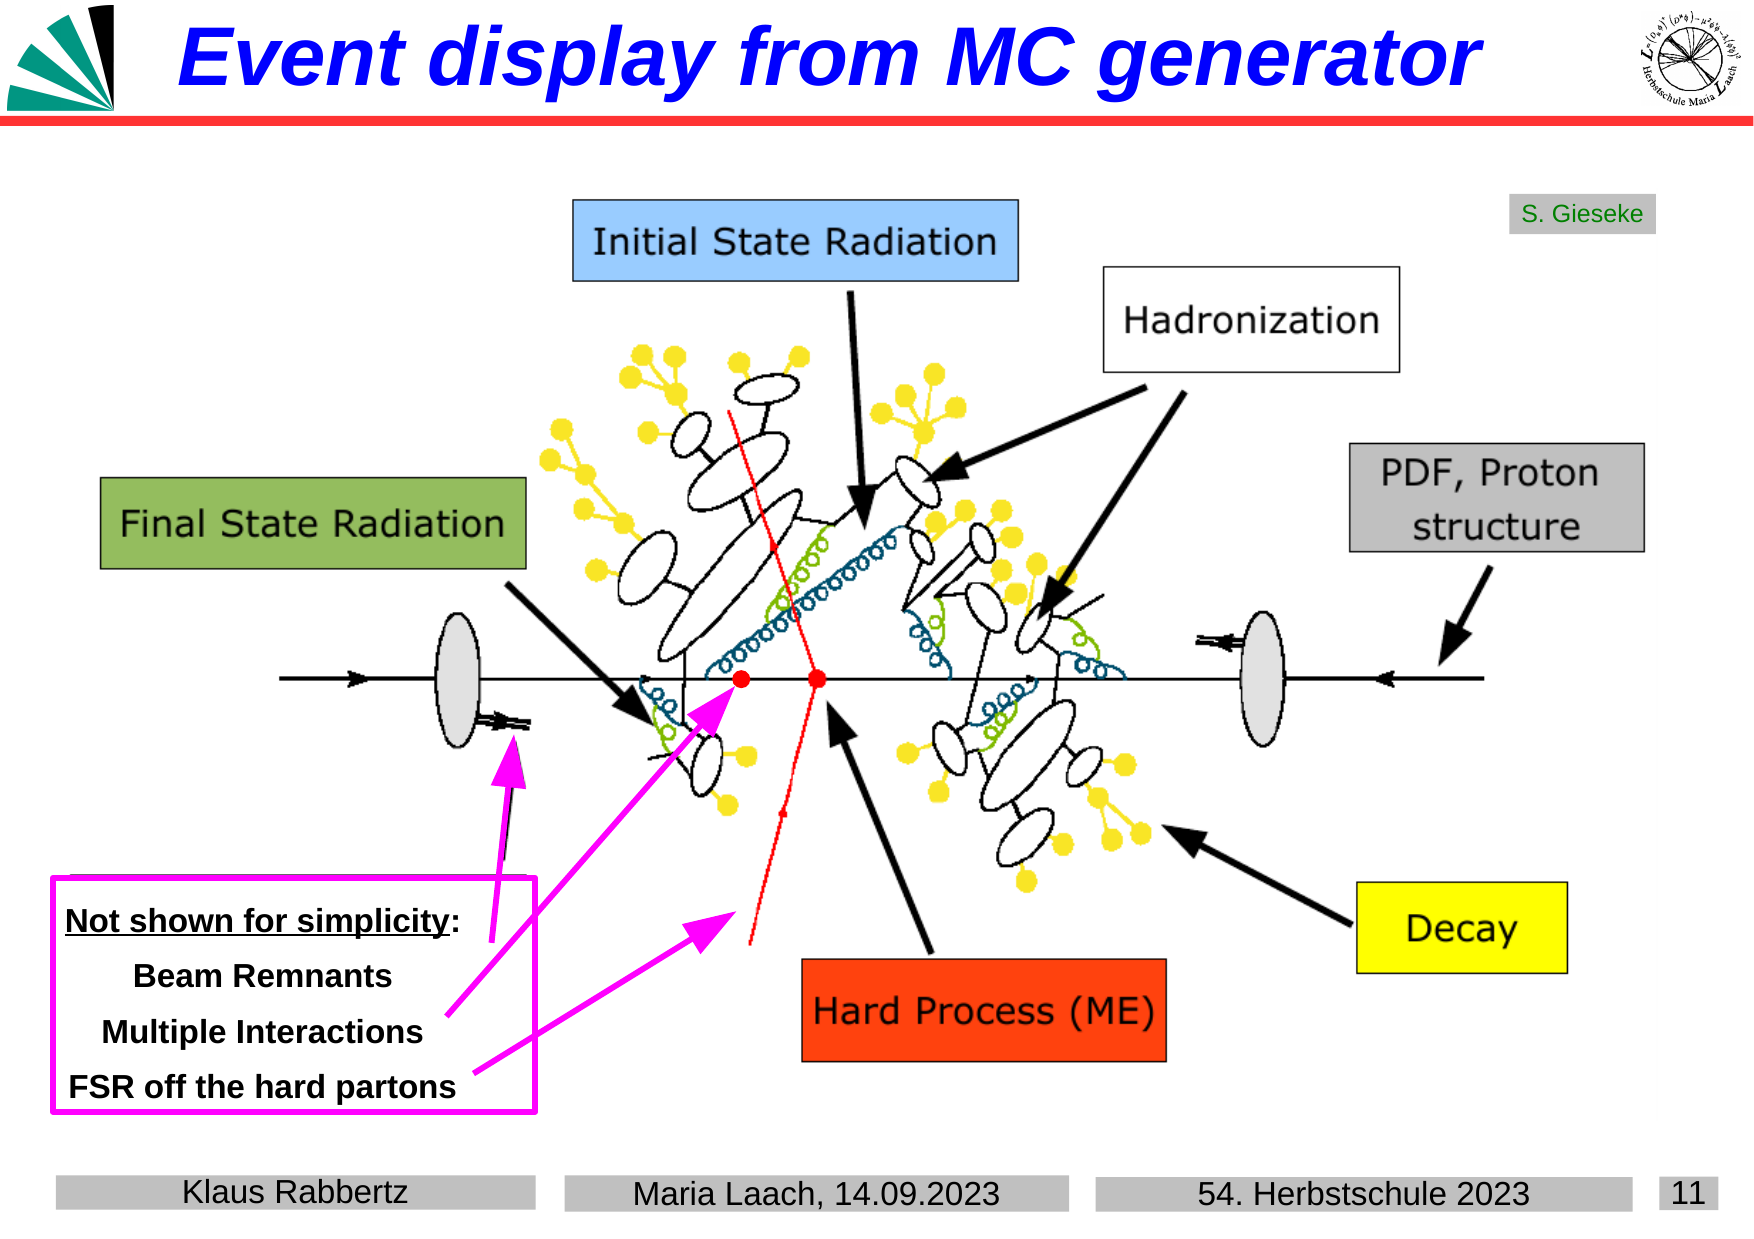

# Event display from MC generator
S. Gieseke
Not shown for simplicity:
Beam Remnants
Multiple Interactions
FSR off the hard partons